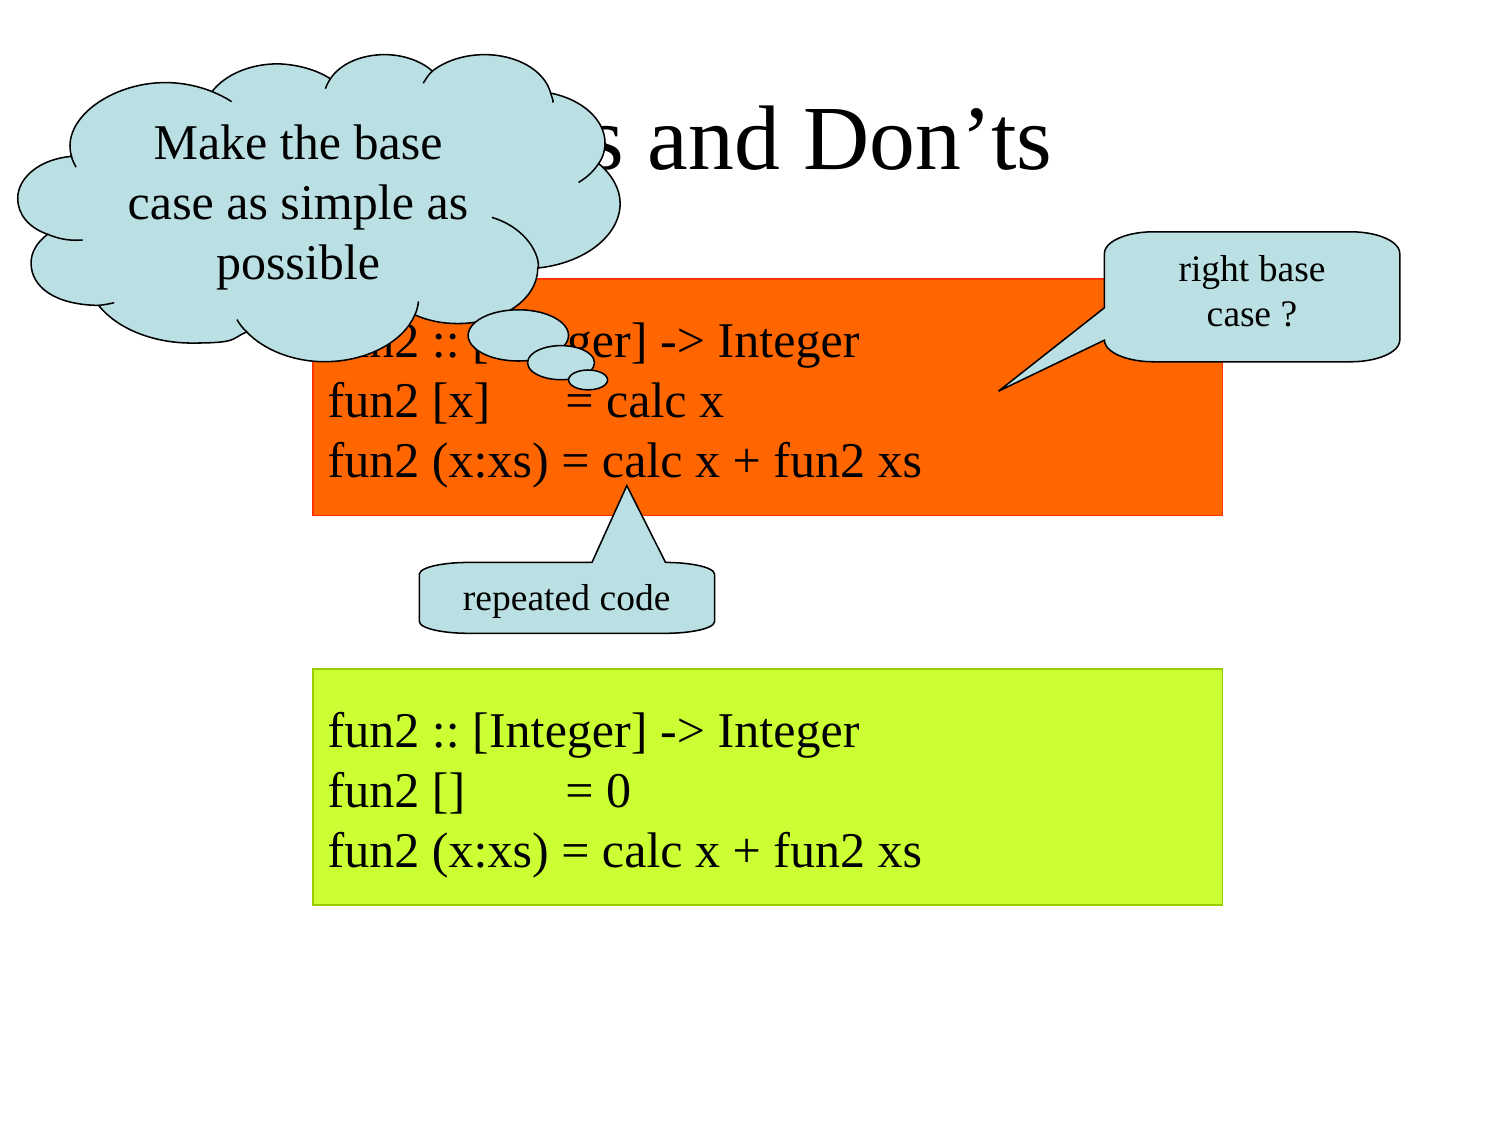

# Do’s and Don’ts
Make the base case as simple as possible
right base case ?
fun2 :: [Integer] -> Integer
fun2 [x] = calc x
fun2 (x:xs) = calc x + fun2 xs
repeated code
fun2 :: [Integer] -> Integer
fun2 [] = 0
fun2 (x:xs) = calc x + fun2 xs